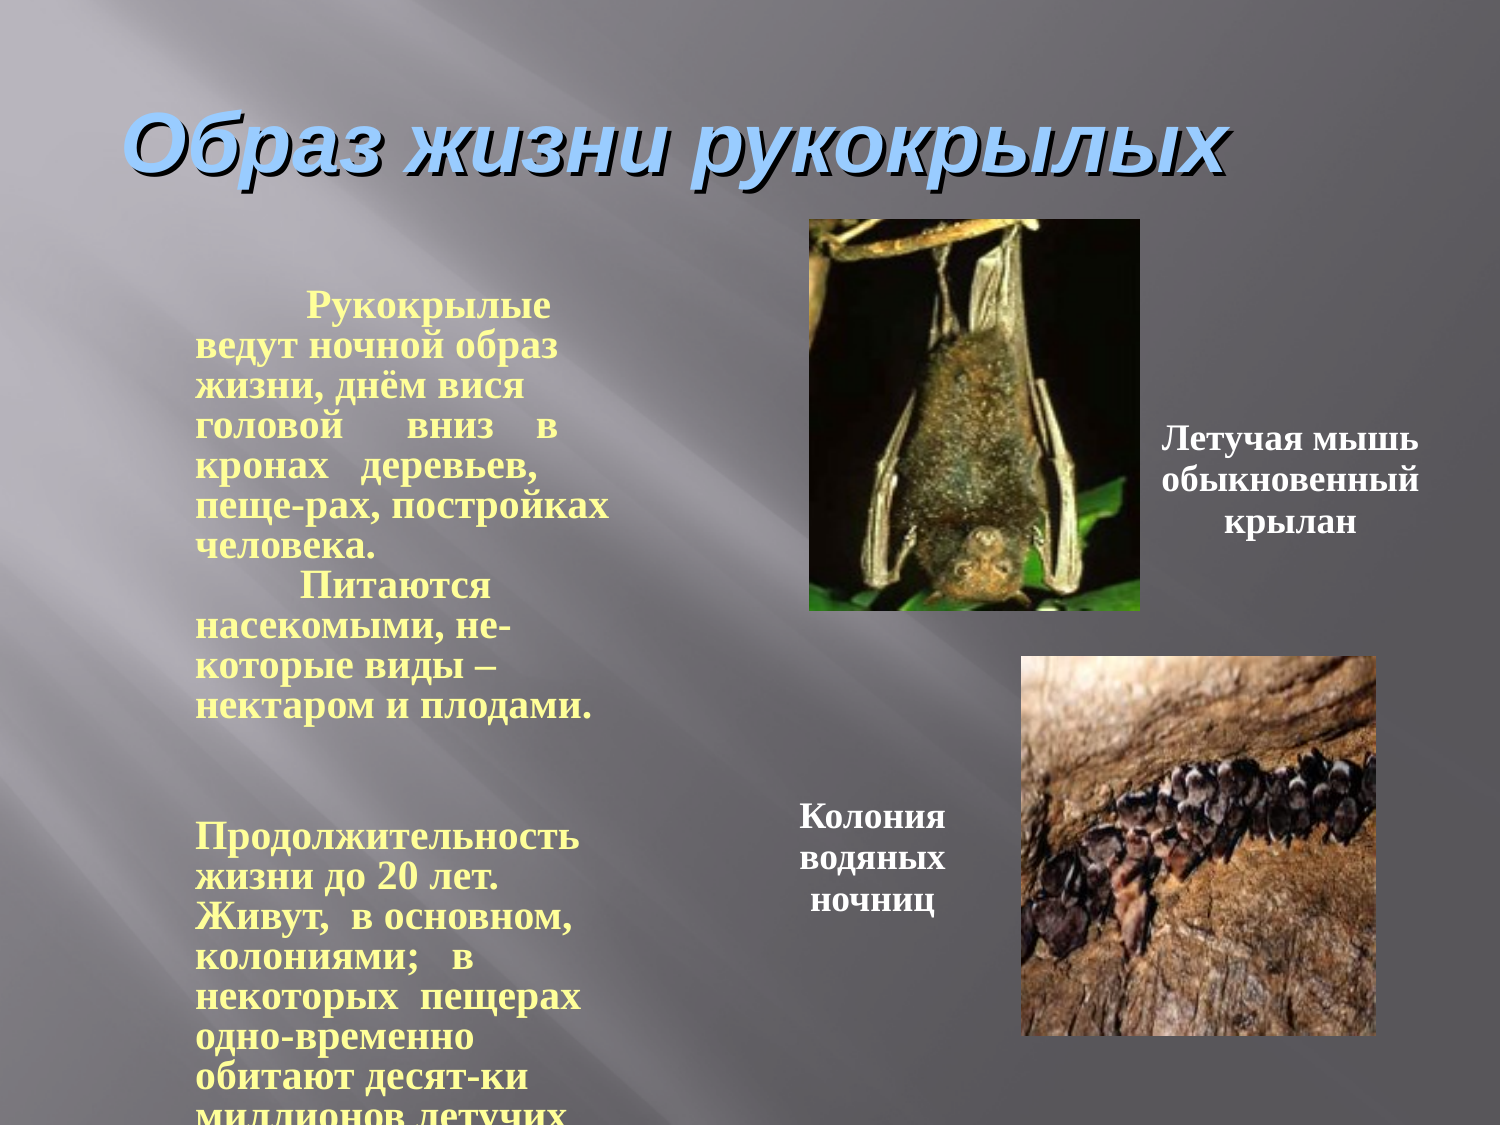

# Образ жизни рукокрылых
 Рукокрылые ведут ночной образ жизни, днём вися головой вниз в кронах деревьев, пеще-рах, постройках человека. Питаются насекомыми, не-которые виды – нектаром и плодами.
 Продолжительность жизни до 20 лет. Живут, в основном, колониями; в некоторых пещерах одно-временно обитают десят-ки миллионов летучих мы-шей.
Летучая мышь
обыкновенный крылан
Колония
водяных
ночниц